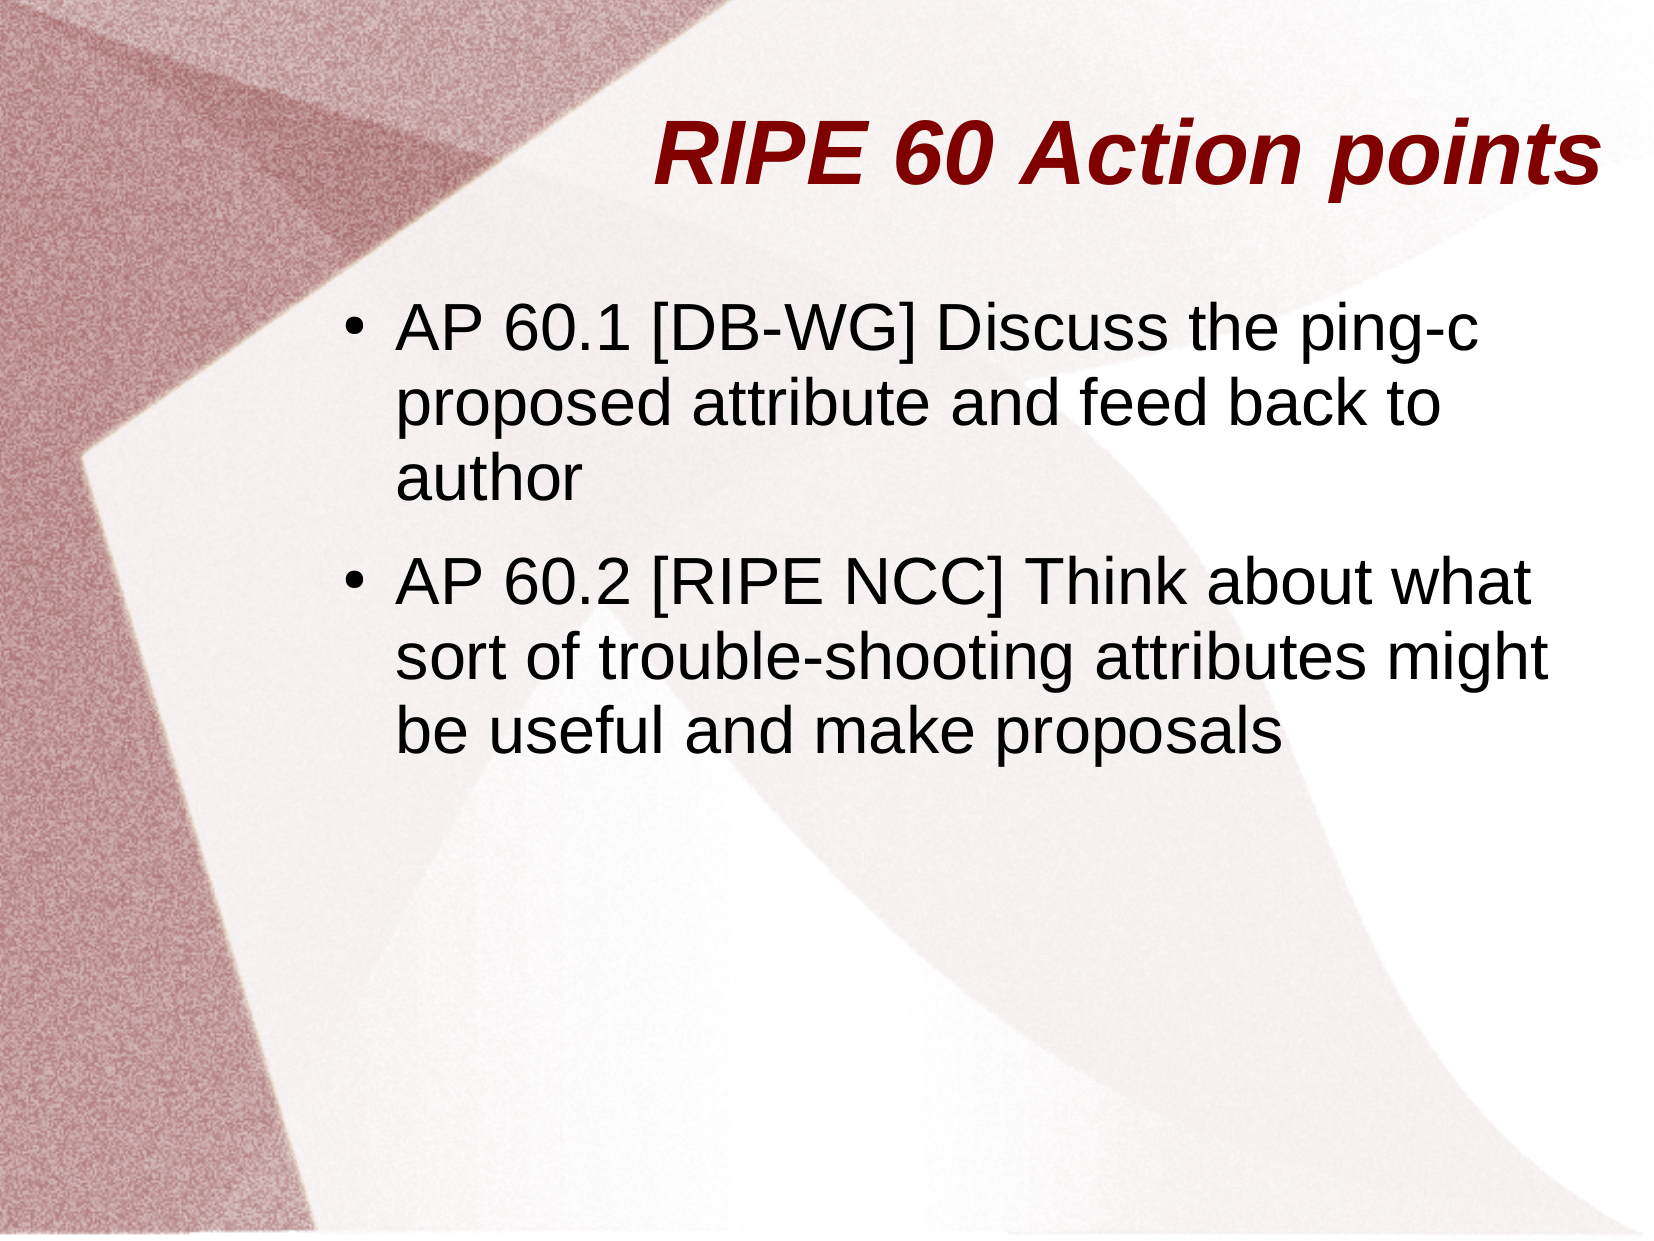

# RIPE 60 Action points
AP 60.1 [DB-WG] Discuss the ping-c proposed attribute and feed back to author
AP 60.2 [RIPE NCC] Think about what sort of trouble-shooting attributes might be useful and make proposals